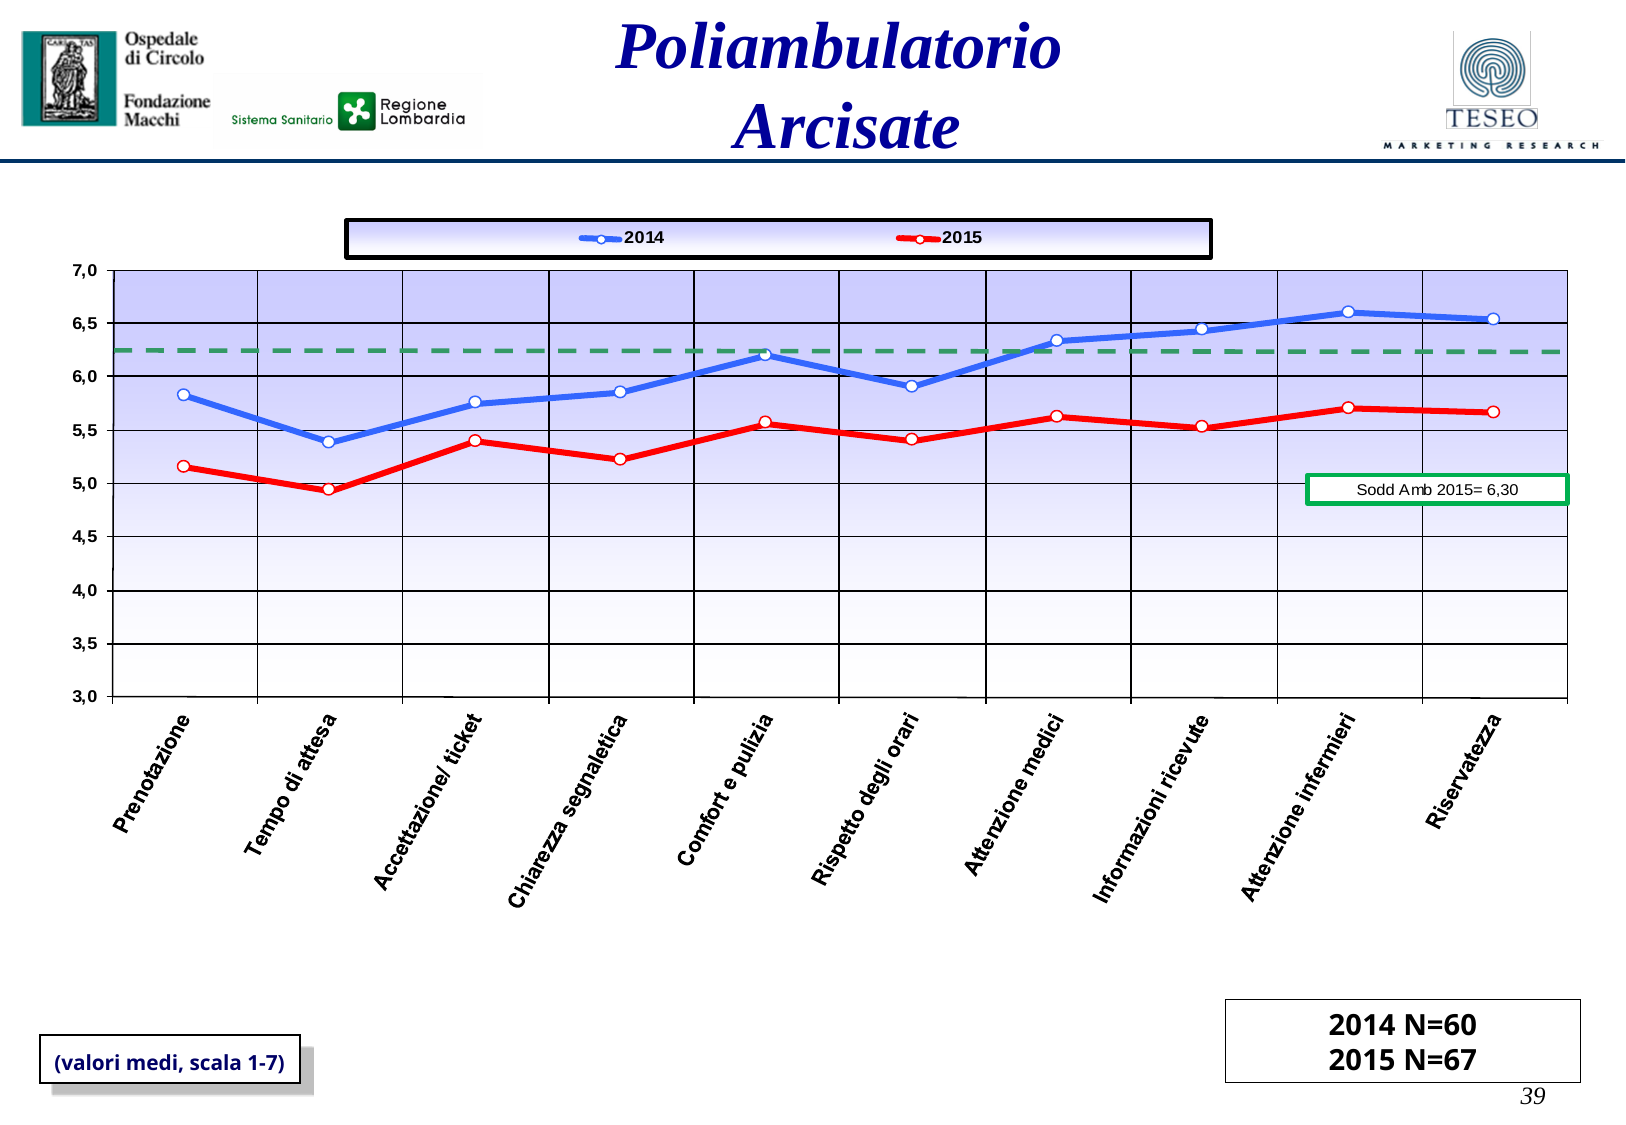

Poliambulatorio
Arcisate
2014 N=60
2015 N=67
(valori medi, scala 1-7)